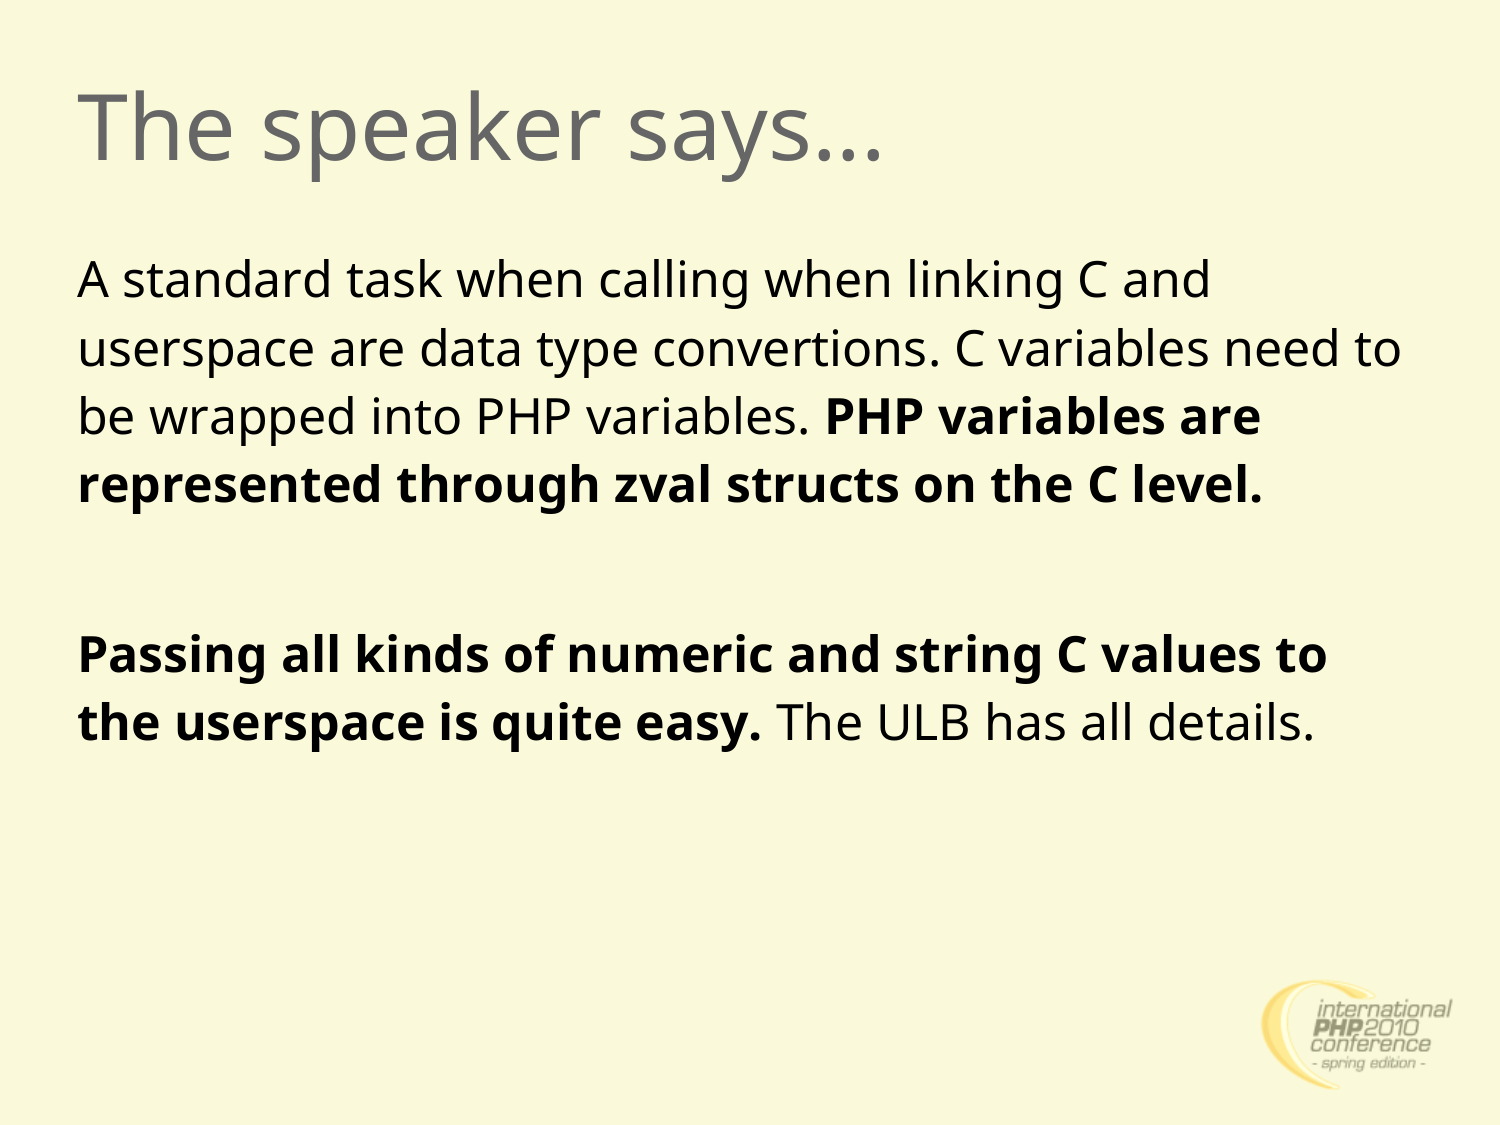

# The speaker says...
A standard task when calling when linking C and userspace are data type convertions. C variables need to be wrapped into PHP variables. PHP variables are represented through zval structs on the C level.
Passing all kinds of numeric and string C values to the userspace is quite easy. The ULB has all details.